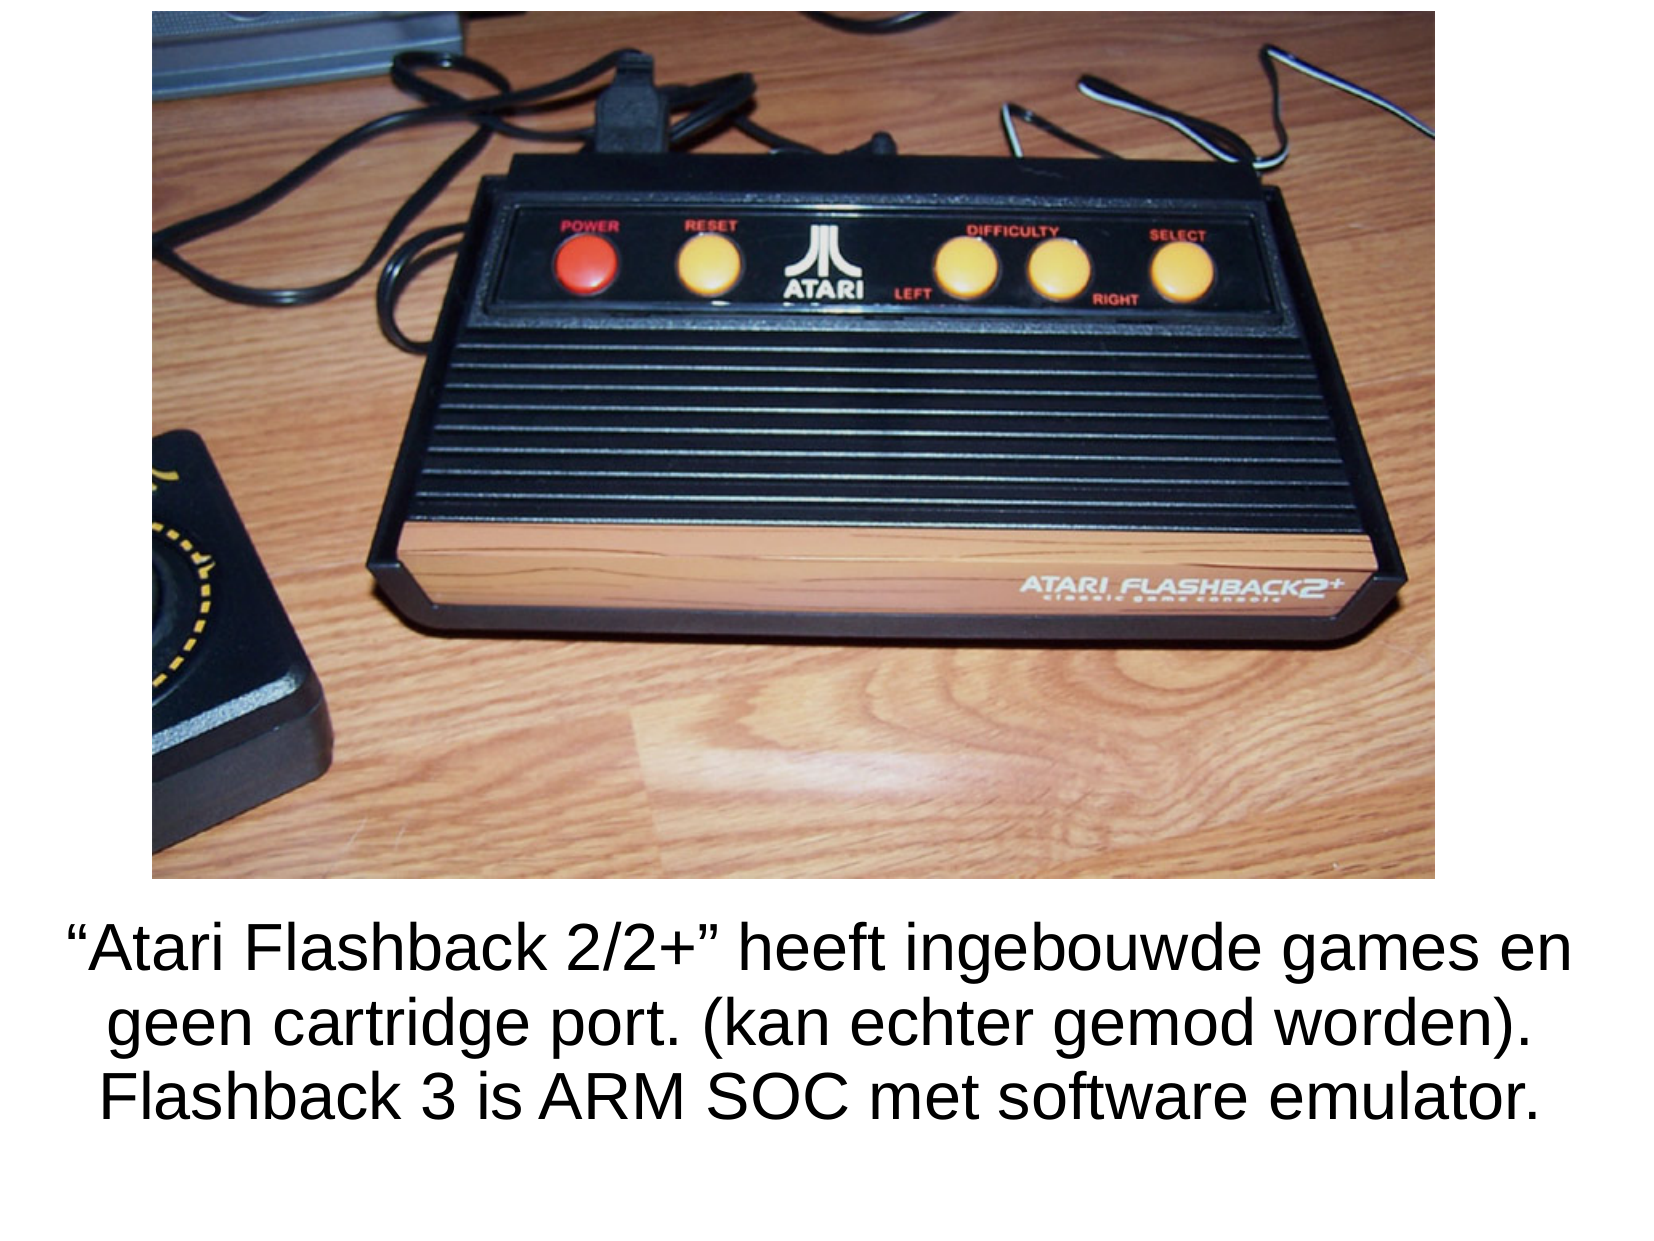

# “Atari Flashback 2/2+” heeft ingebouwde games en geen cartridge port. (kan echter gemod worden). Flashback 3 is ARM SOC met software emulator.